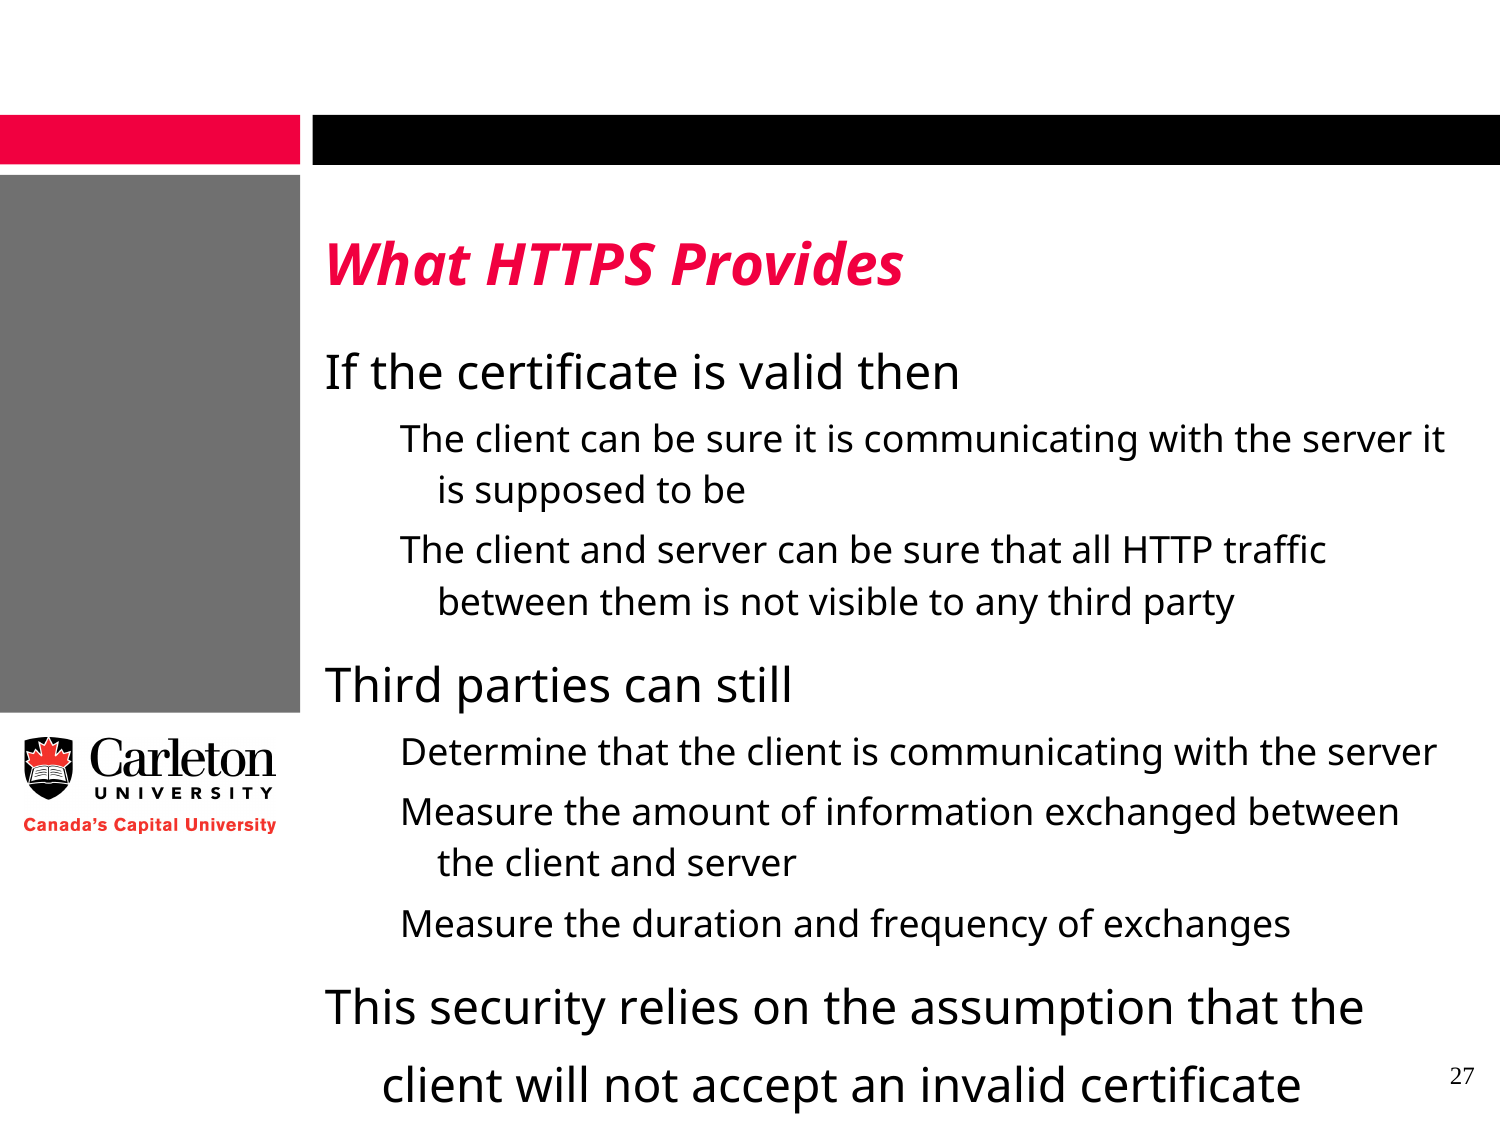

# What HTTPS Provides
If the certificate is valid then
The client can be sure it is communicating with the server it is supposed to be
The client and server can be sure that all HTTP traffic between them is not visible to any third party
Third parties can still
Determine that the client is communicating with the server
Measure the amount of information exchanged between the client and server
Measure the duration and frequency of exchanges
This security relies on the assumption that the client will not accept an invalid certificate
27